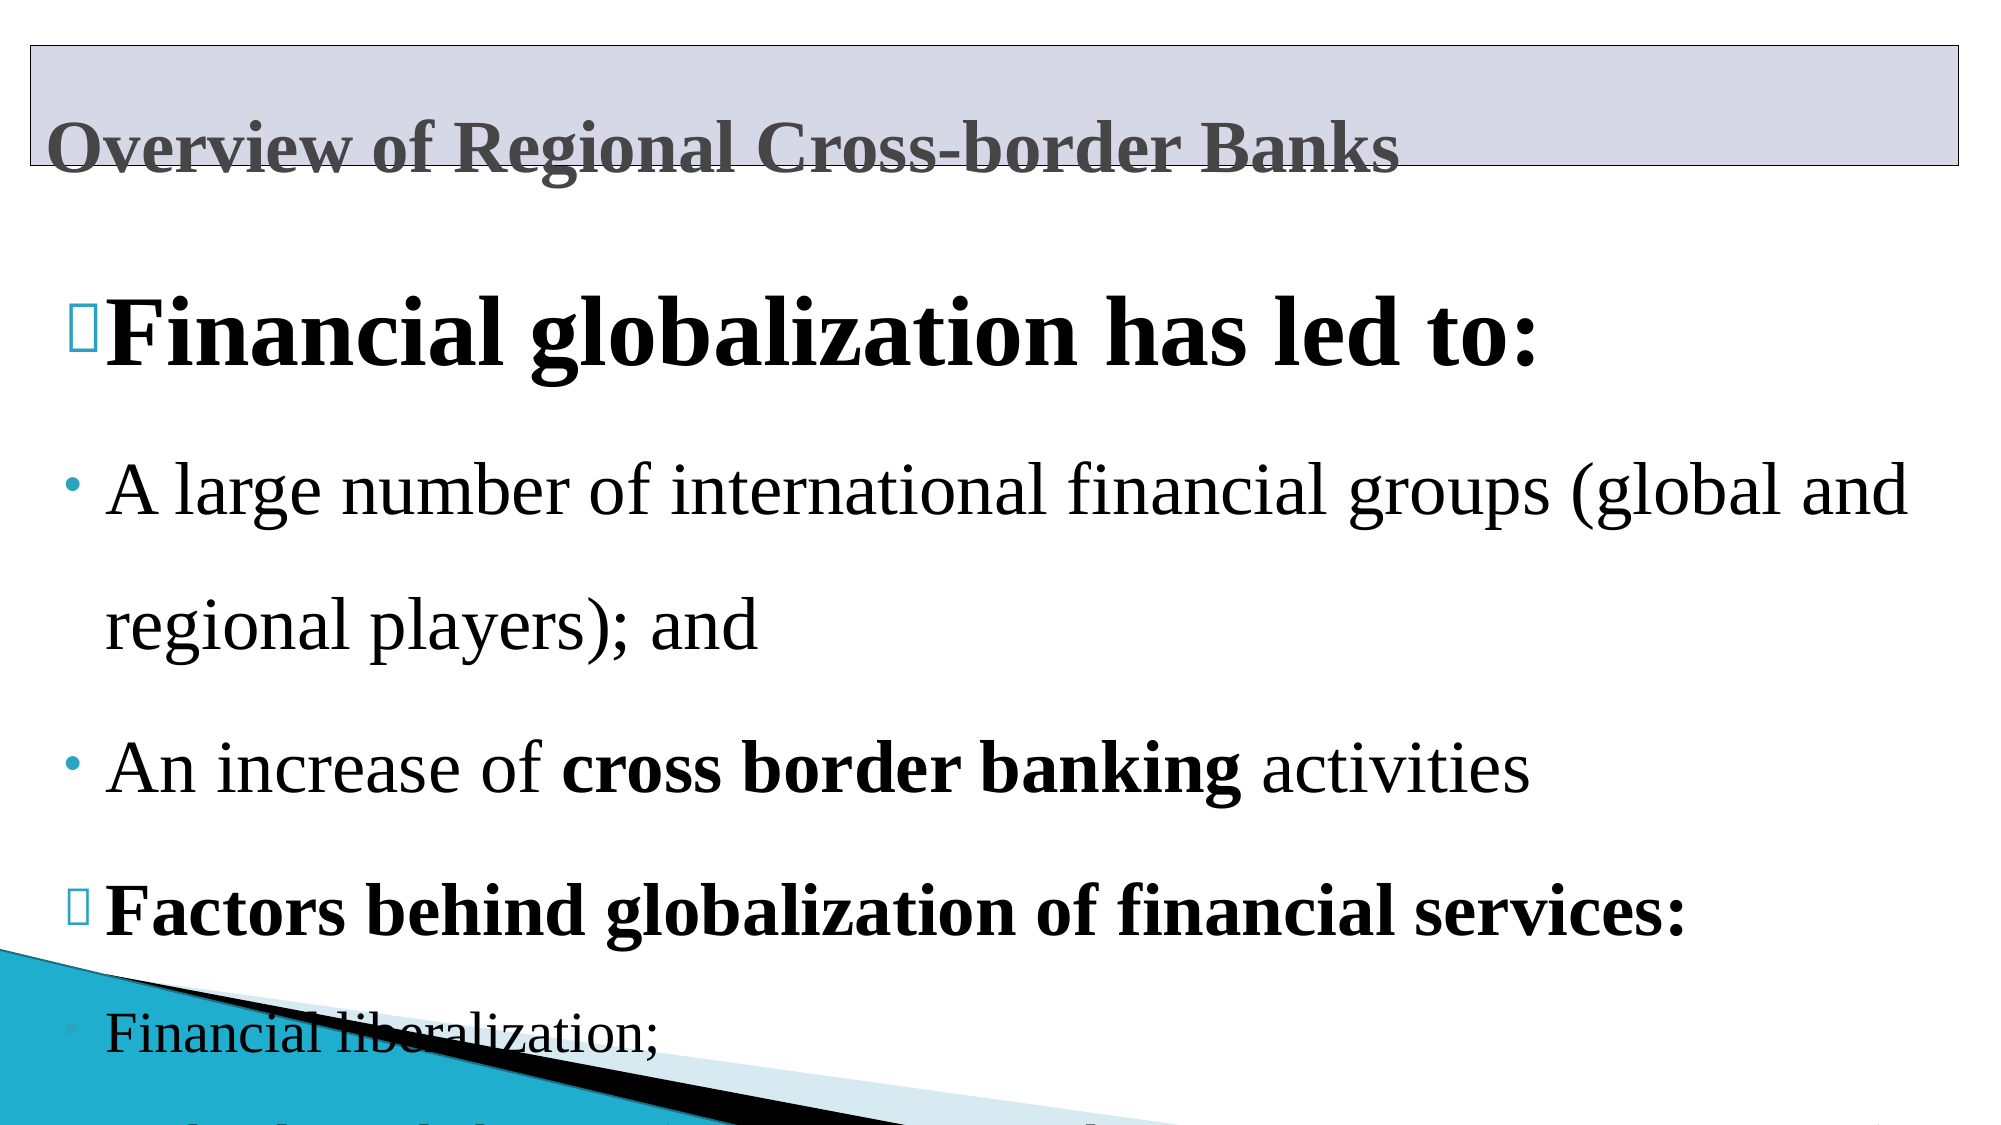

Overview of Regional Cross-border Banks
# Financial globalization has led to:
A large number of international financial groups (global and regional players); and
An increase of cross border banking activities
Factors behind globalization of financial services:
Financial liberalization;
Technological changes (communications data transmission & transportation);
Risk diversification;
Servicing corporate clients; and
Expansion of emerging markets (brand value).